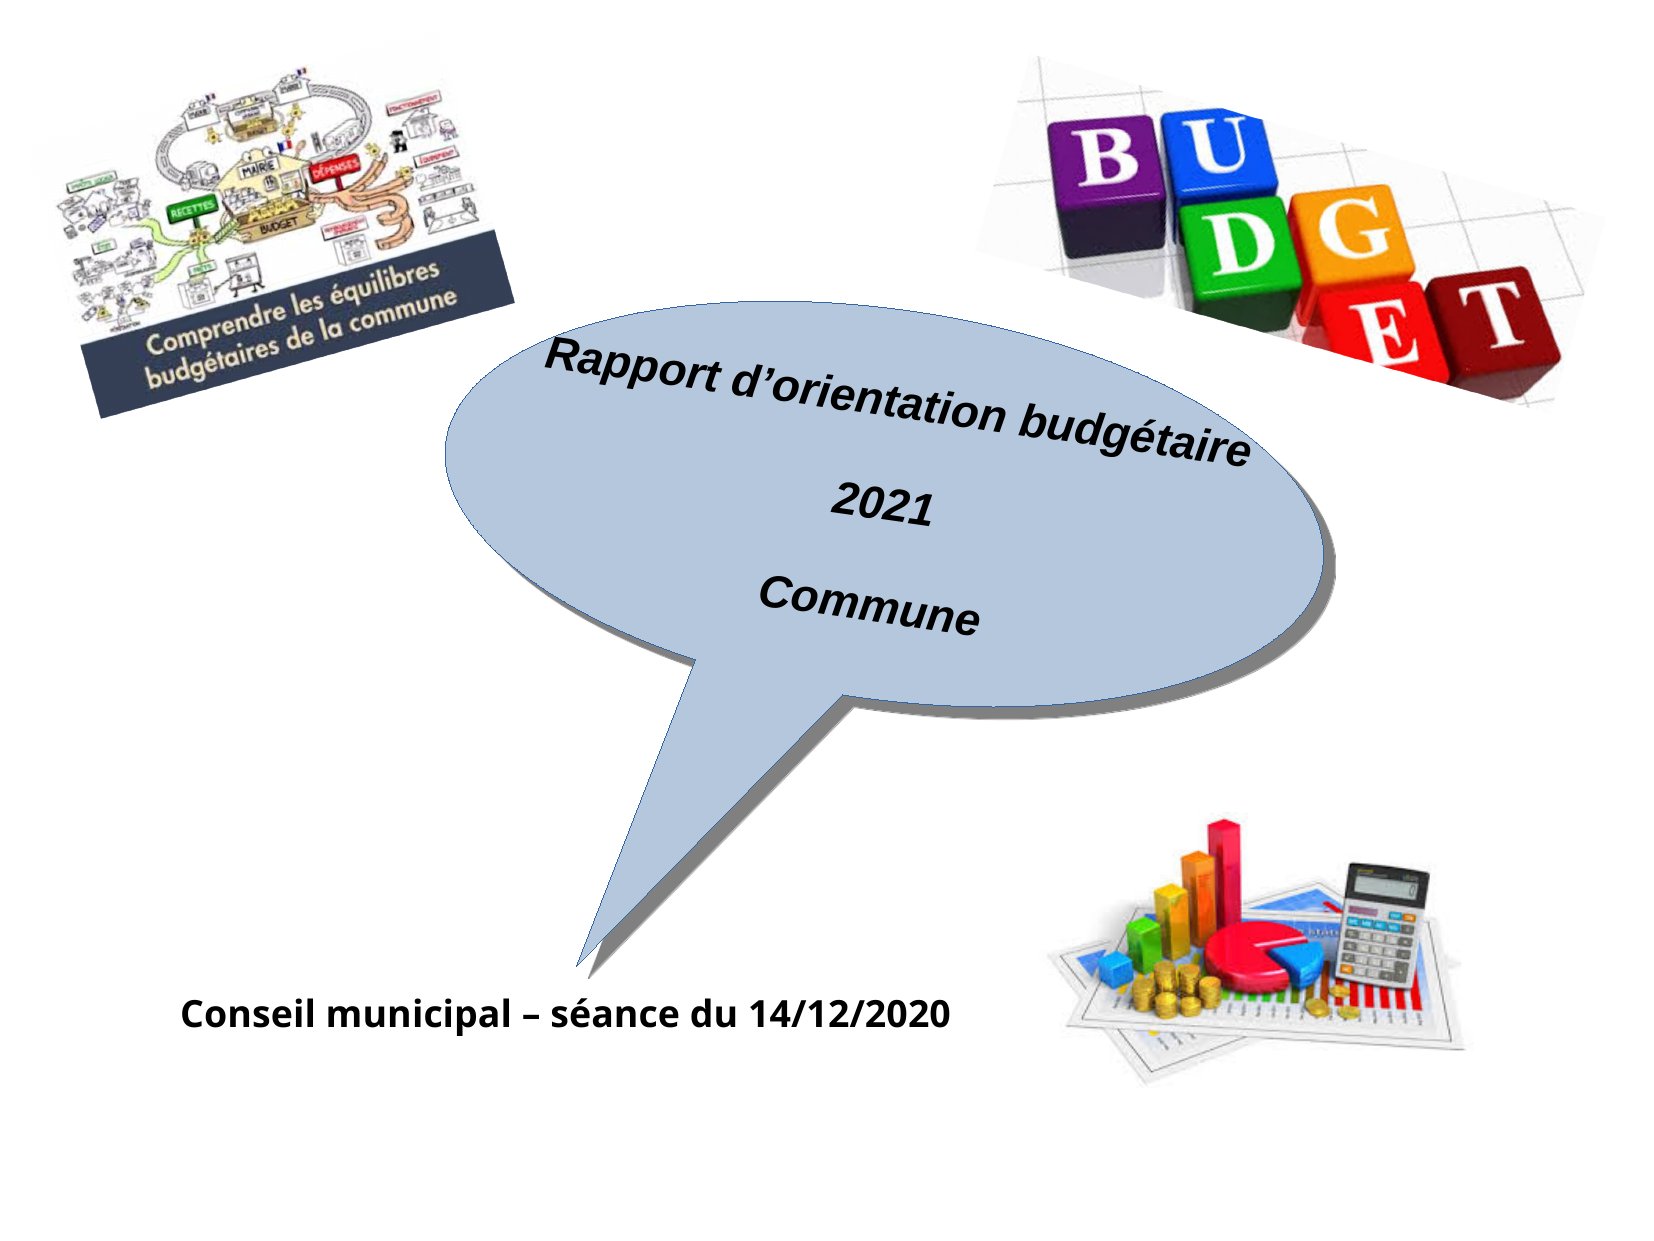

Rapport d’orientation budgétaire
2021
Commune
Conseil municipal – séance du 14/12/2020